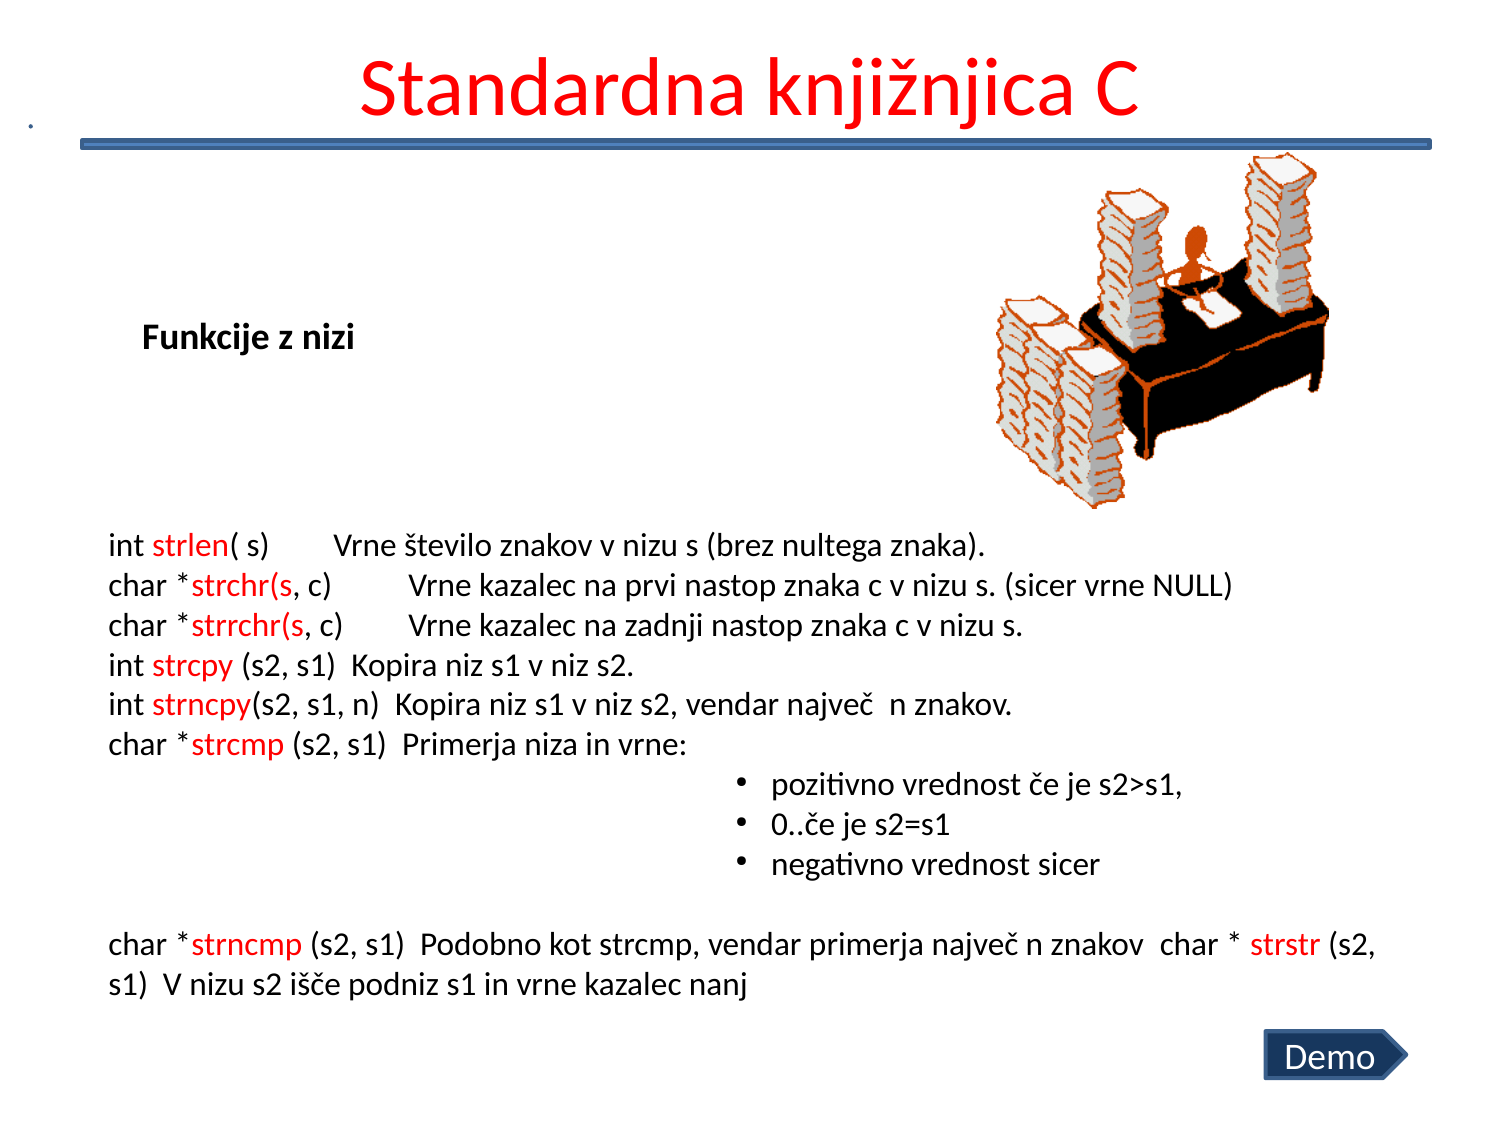

# Standardna knjižnjica C
Funkcije z nizi
int strlen( s)  	Vrne število znakov v nizu s (brez nultega znaka).
char *strchr(s, c)  	Vrne kazalec na prvi nastop znaka c v nizu s. (sicer vrne NULL)
char *strrchr(s, c)  	Vrne kazalec na zadnji nastop znaka c v nizu s.
int strcpy (s2, s1)  Kopira niz s1 v niz s2.
int strncpy(s2, s1, n)  Kopira niz s1 v niz s2, vendar največ  n znakov.
char *strcmp (s2, s1)  Primerja niza in vrne:
pozitivno vrednost če je s2>s1,
0..če je s2=s1
negativno vrednost sicer
char *strncmp (s2, s1)  Podobno kot strcmp, vendar primerja največ n znakov  char * strstr (s2, s1)  V nizu s2 išče podniz s1 in vrne kazalec nanj
Demo